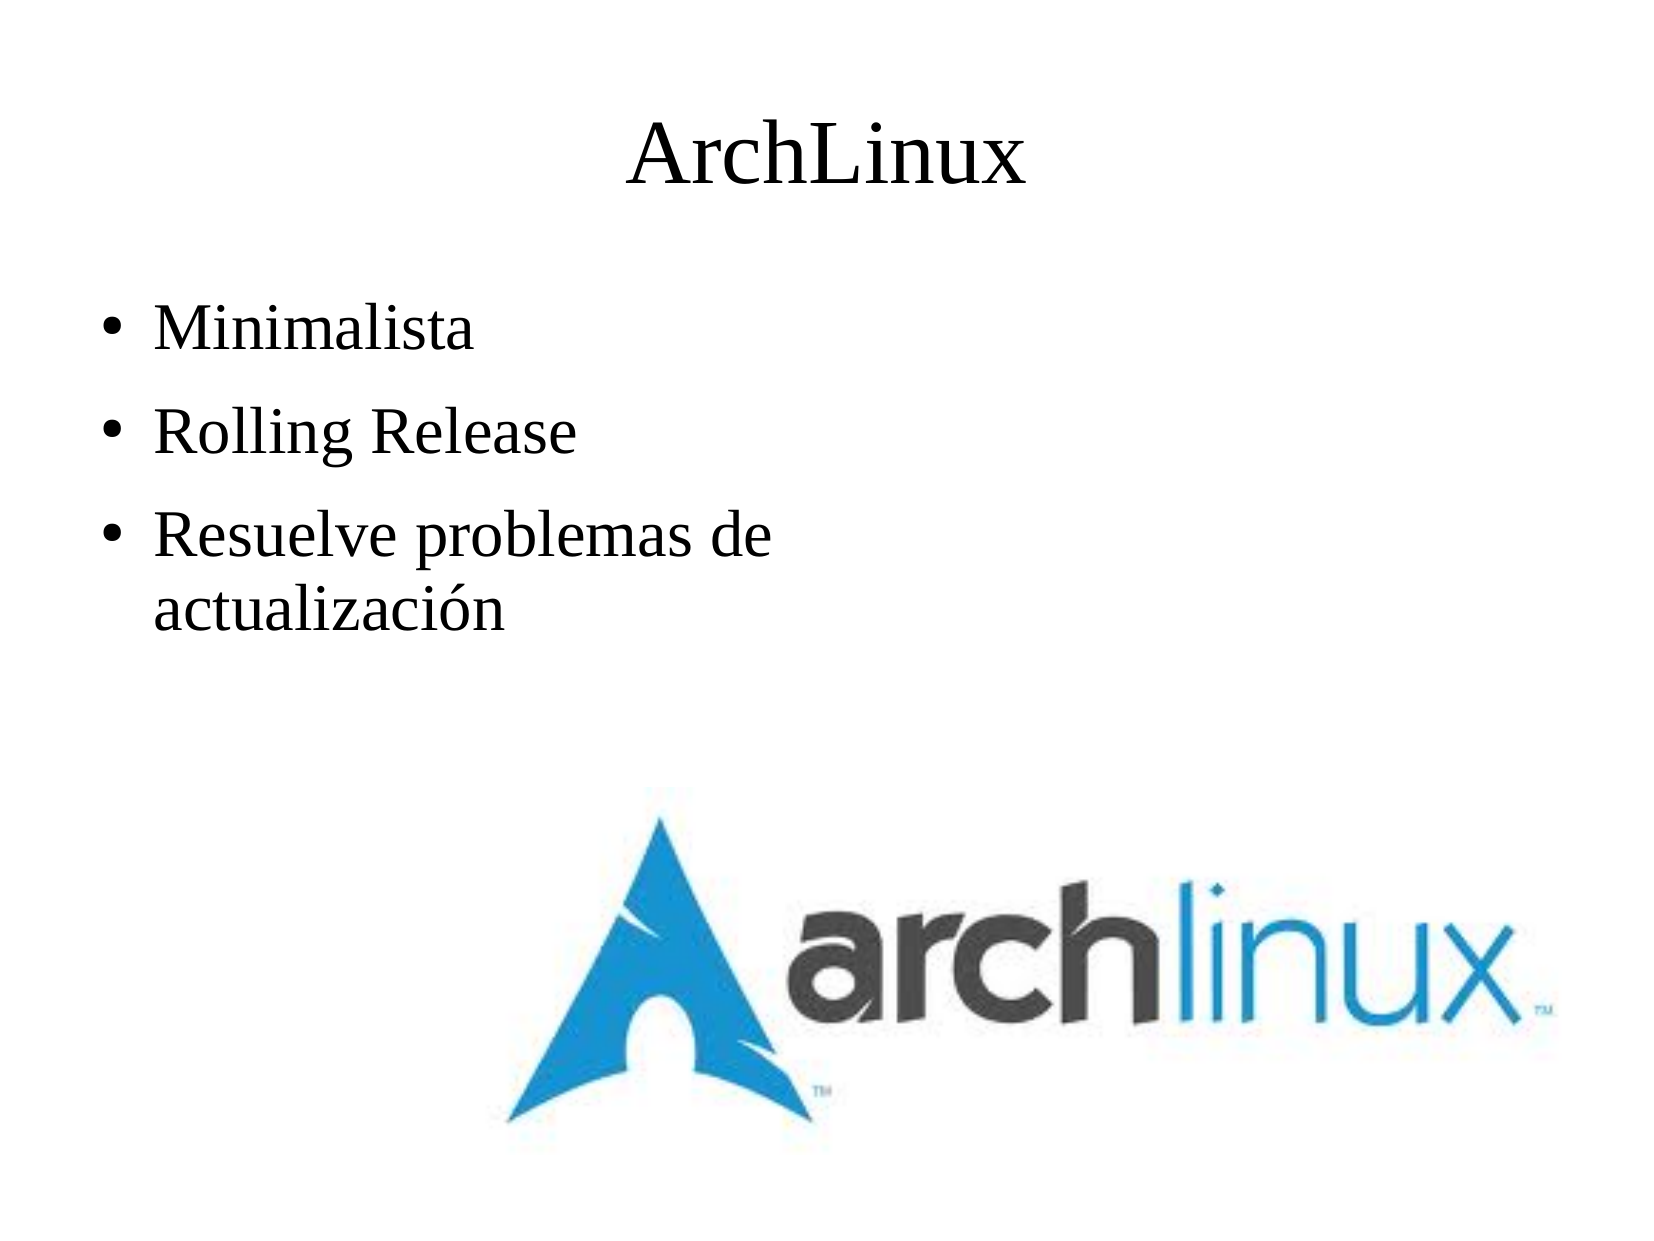

# ArchLinux
Minimalista
Rolling Release
Resuelve problemas de actualización